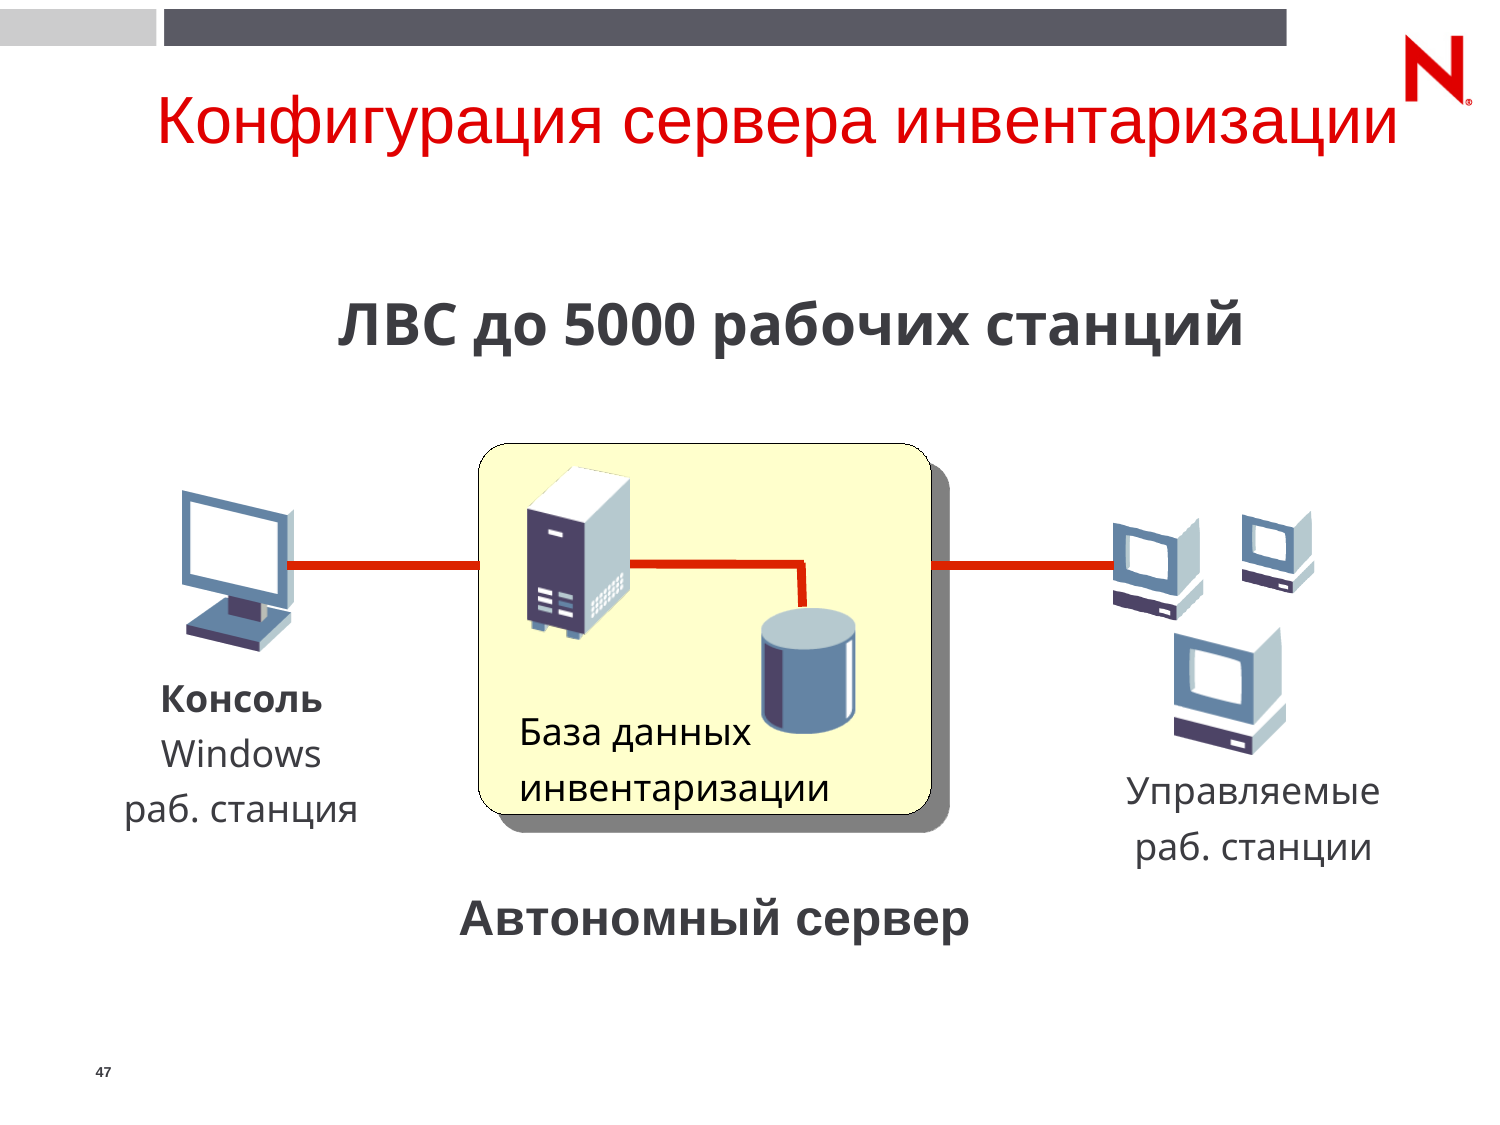

Конфигурация сервера инвентаризации
 ЛВС до 5000 рабочих станций
Консоль
Windows раб. станция
База данных
инвентаризации
Управляемые
раб. станции
Автономный сервер